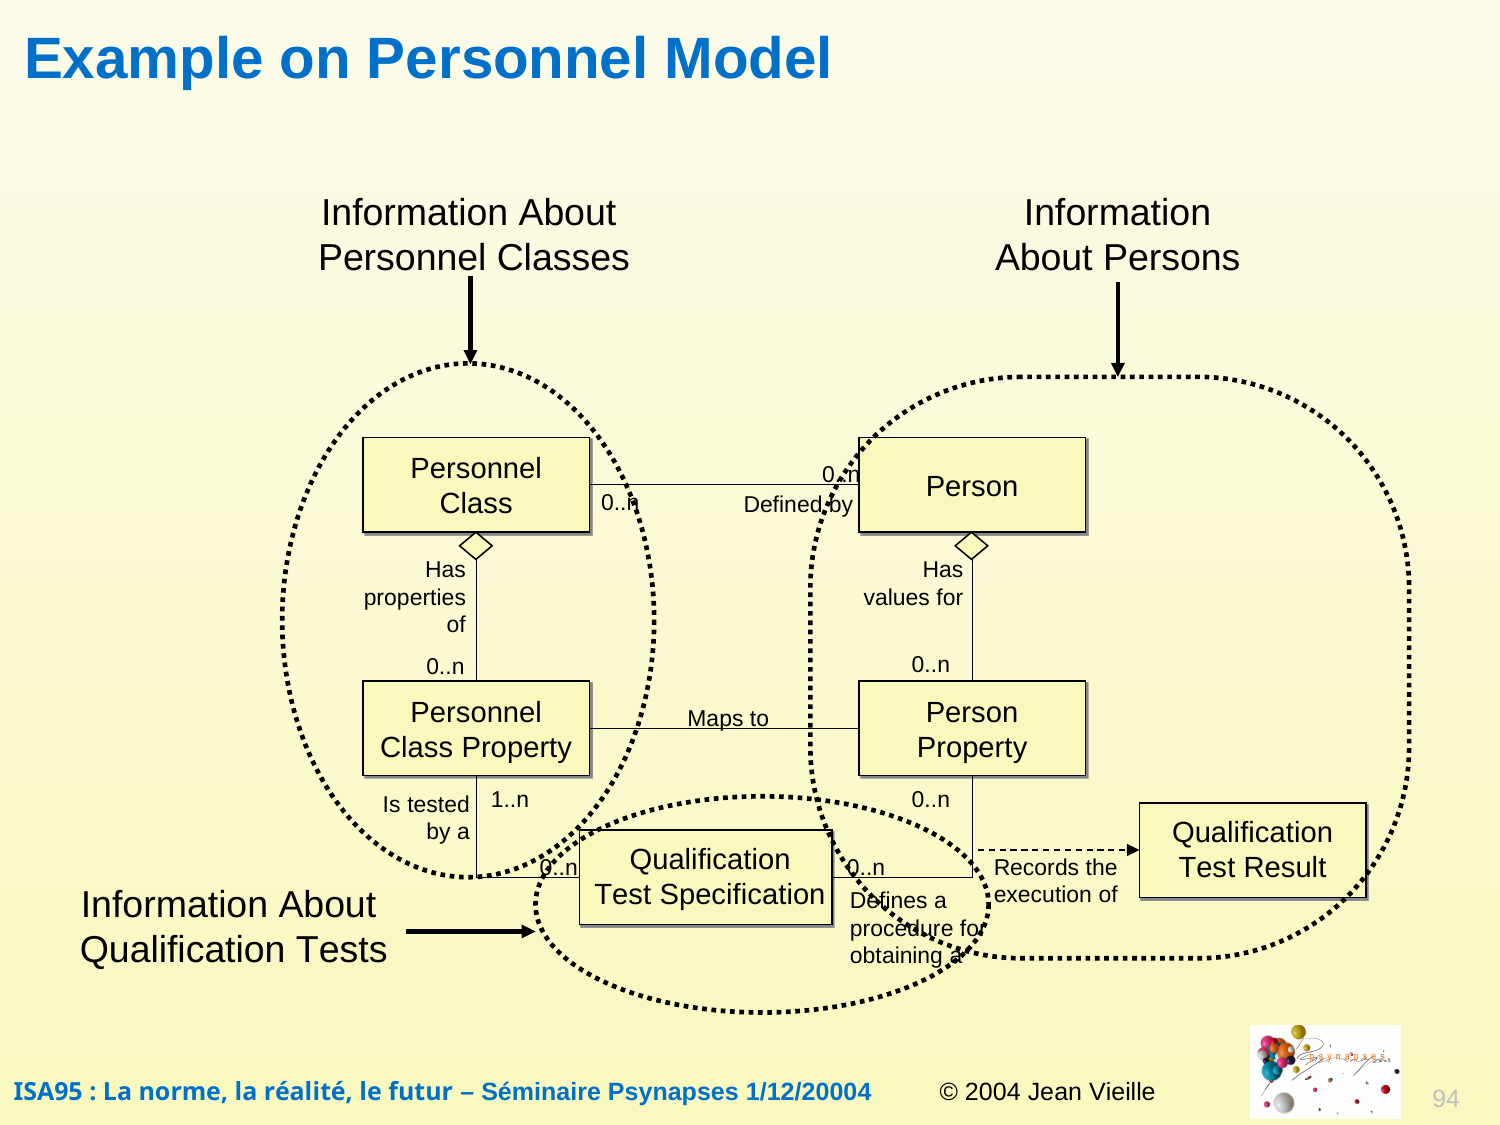

# Example on Personnel Model
Information About
Personnel Classes
Information
About Persons
Information About
Qualification Tests
Personnel
Class
Person
0..n
0..n
Defined by
Has
properties
 of
Has
values for
0..n
0..n
Personnel
Class Property
Person
Property
Maps to
1..n
0..n
Is tested
by a
Qualification
Test Result
Qualification
Test Specification
0..n
0..n
Records the
execution of
Defines a
procedure for
obtaining a